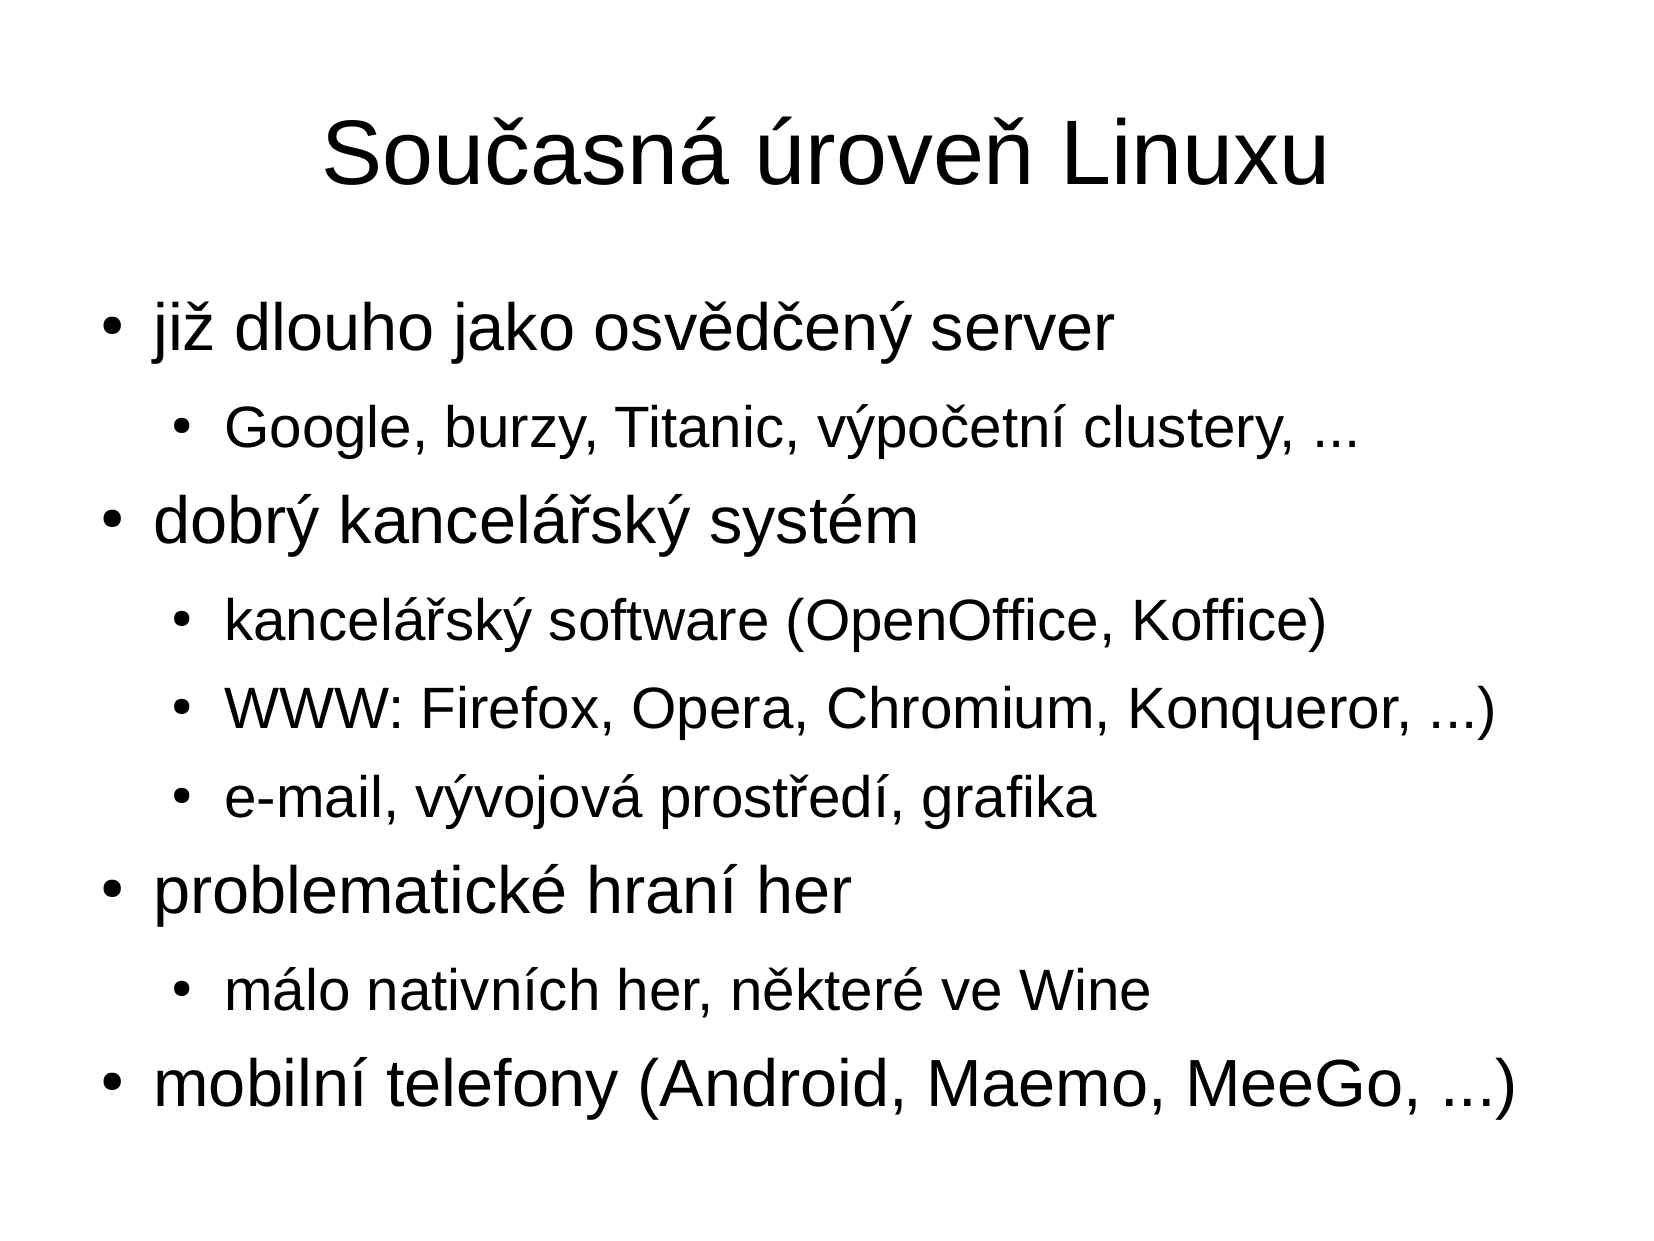

# Současná úroveň Linuxu
již dlouho jako osvědčený server
Google, burzy, Titanic, výpočetní clustery, ...
dobrý kancelářský systém
kancelářský software (OpenOffice, Koffice)
WWW: Firefox, Opera, Chromium, Konqueror, ...)
e-mail, vývojová prostředí, grafika
problematické hraní her
málo nativních her, některé ve Wine
mobilní telefony (Android, Maemo, MeeGo, ...)